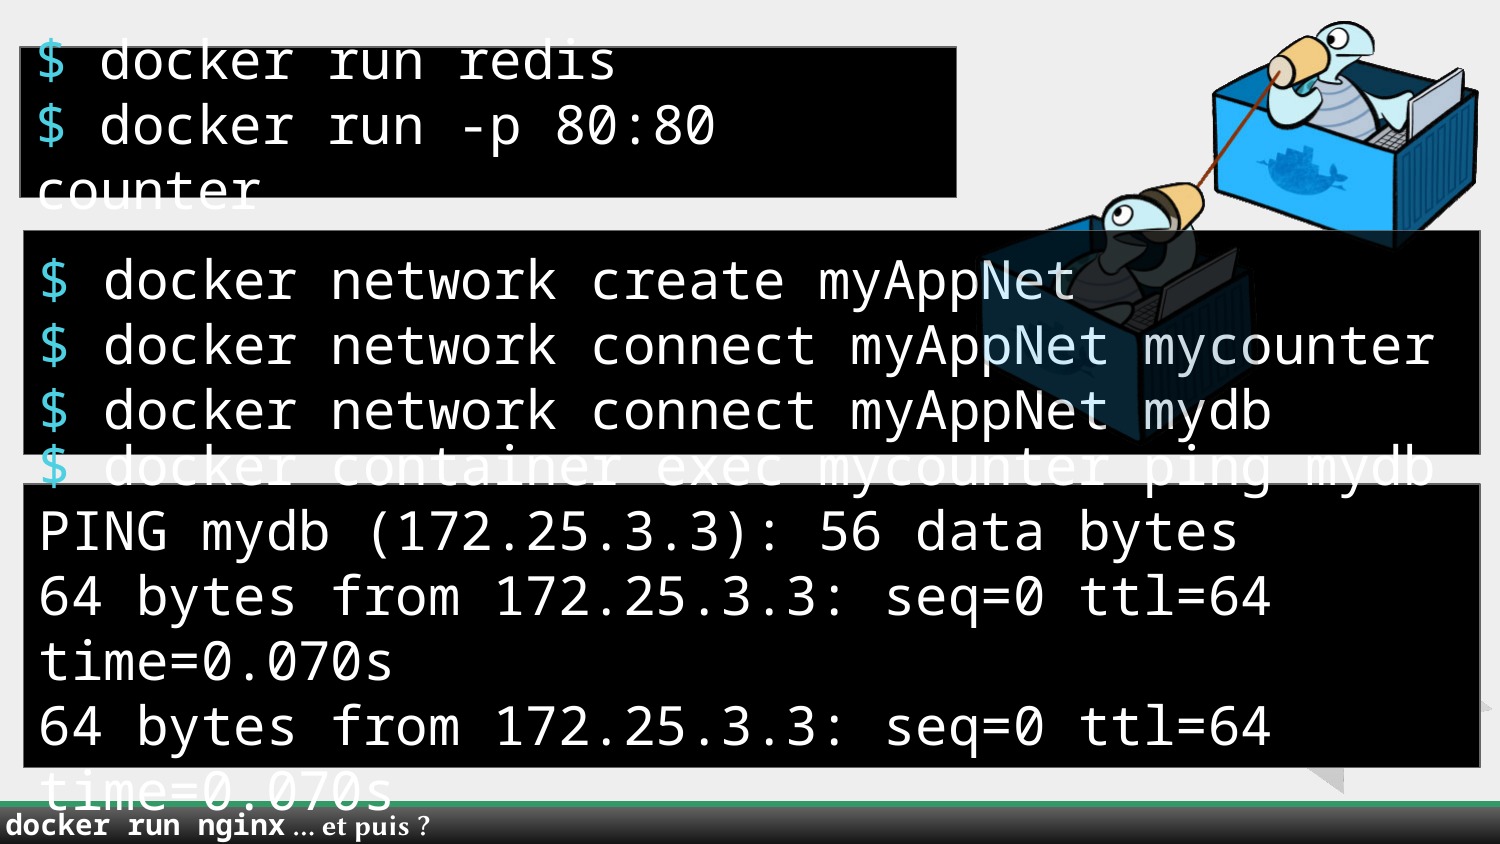

$ docker run redis
$ docker run -p 80:80 counter
$ docker network create myAppNet
$ docker network connect myAppNet mycounter
$ docker network connect myAppNet mydb
$ docker container exec mycounter ping mydb
PING mydb (172.25.3.3): 56 data bytes
64 bytes from 172.25.3.3: seq=0 ttl=64 time=0.070s
64 bytes from 172.25.3.3: seq=0 ttl=64 time=0.070s
# docker run nginx … et puis ?